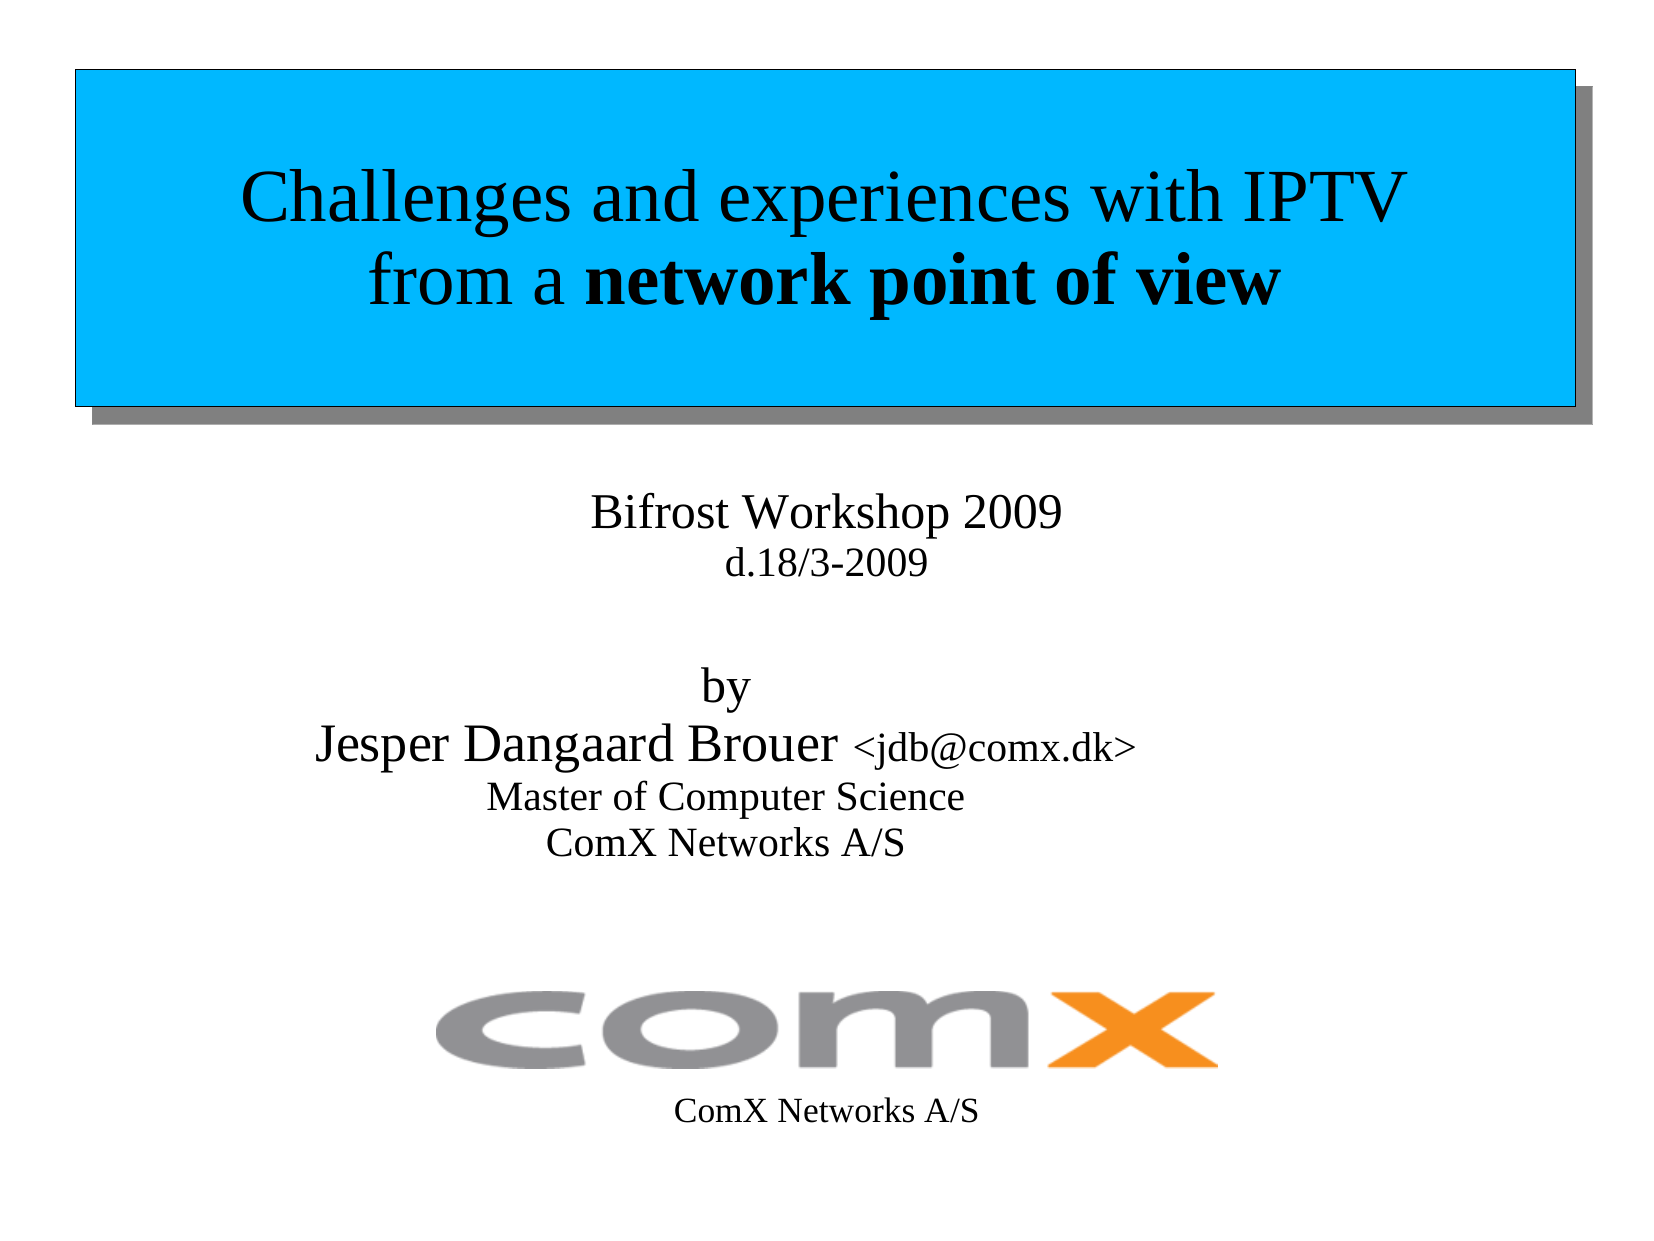

Challenges and experiences with IPTV
from a network point of view
Bifrost Workshop 2009
d.18/3-2009
by
Jesper Dangaard Brouer <jdb@comx.dk>
Master of Computer Science
ComX Networks A/S
ComX Networks A/S